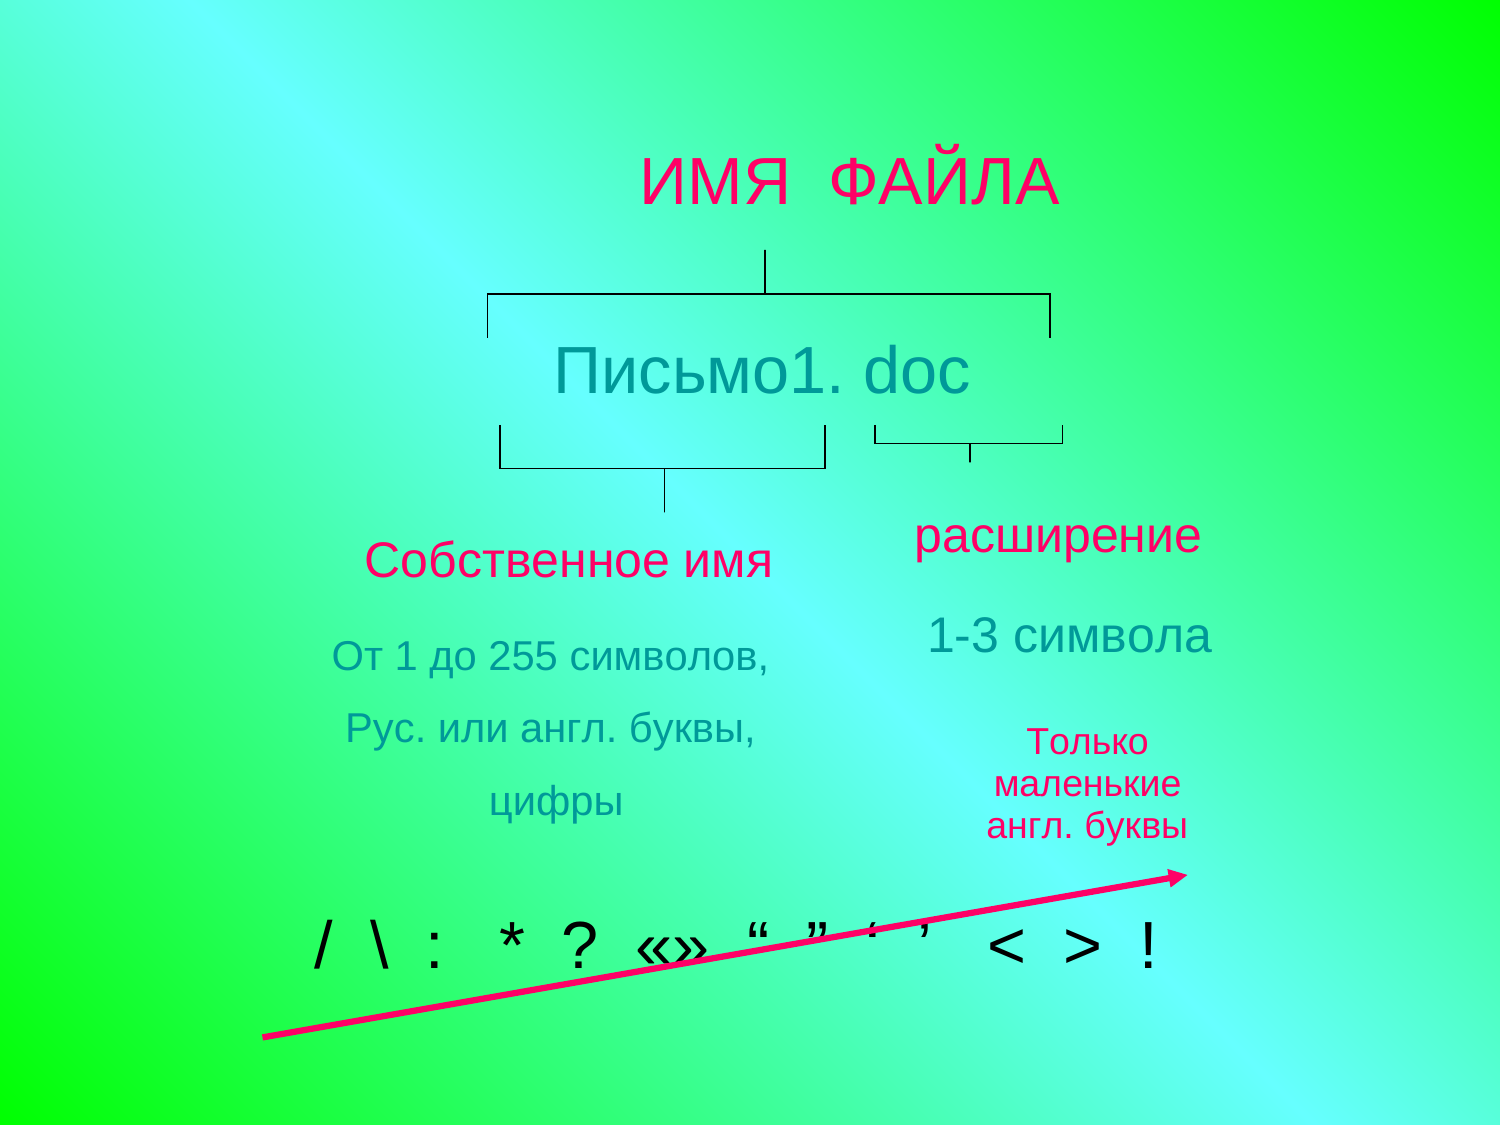

# ИМЯ ФАЙЛА
Письмо1. doc
расширение
Собственное имя
1-3 символа
От 1 до 255 символов,
Рус. или англ. буквы,
цифры
Только маленькие англ. буквы
/ \ : * ? «» “ ” ‘ ’ < > !